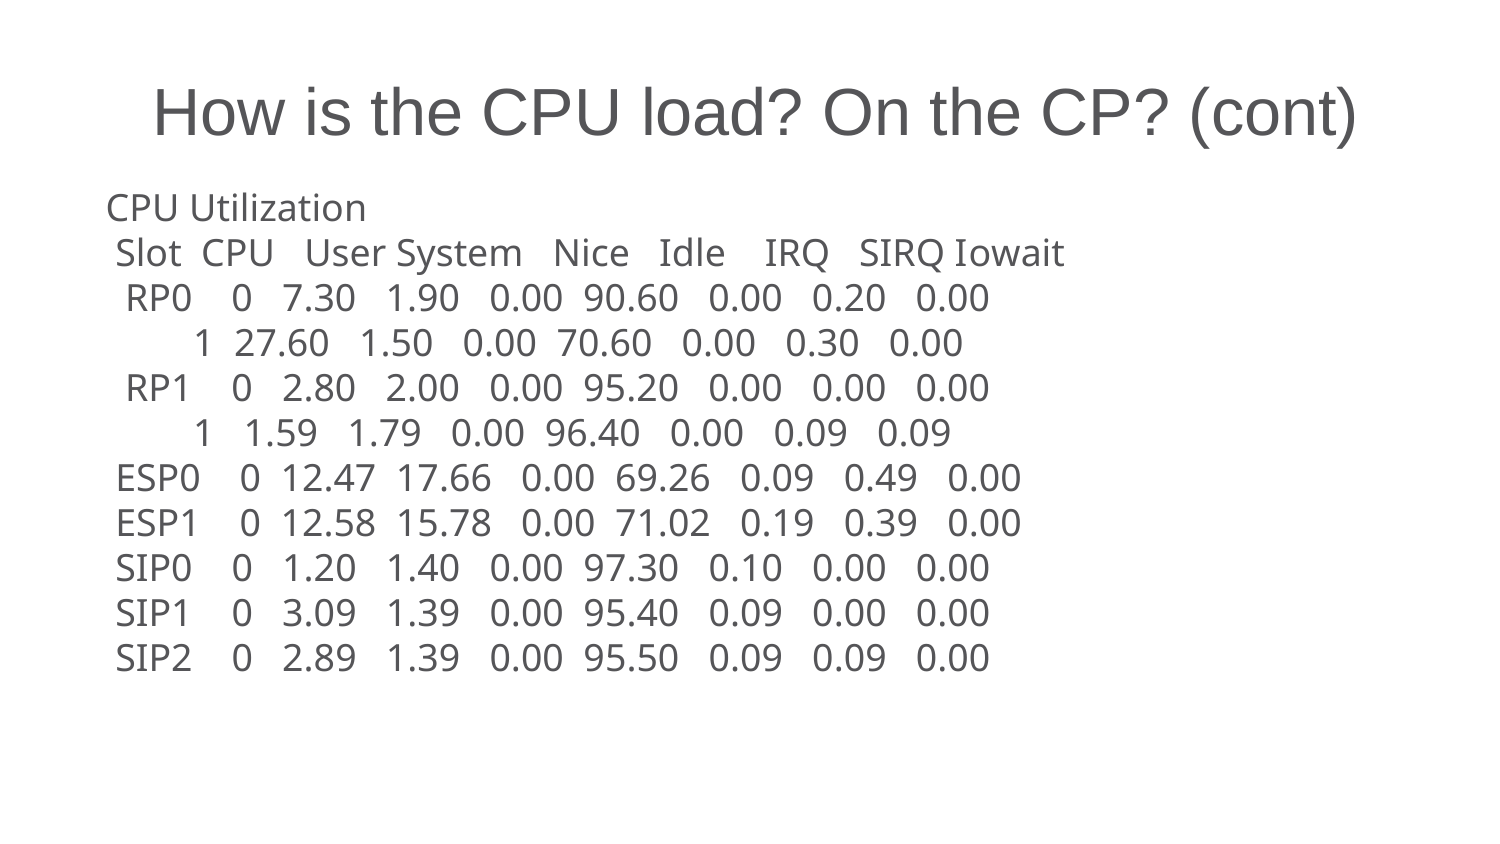

How is the CPU load? On the CP? (cont)
# CPU Utilization Slot CPU User System Nice Idle IRQ SIRQ Iowait RP0 0 7.30 1.90 0.00 90.60 0.00 0.20 0.00 1 27.60 1.50 0.00 70.60 0.00 0.30 0.00 RP1 0 2.80 2.00 0.00 95.20 0.00 0.00 0.00 1 1.59 1.79 0.00 96.40 0.00 0.09 0.09 ESP0 0 12.47 17.66 0.00 69.26 0.09 0.49 0.00 ESP1 0 12.58 15.78 0.00 71.02 0.19 0.39 0.00 SIP0 0 1.20 1.40 0.00 97.30 0.10 0.00 0.00 SIP1 0 3.09 1.39 0.00 95.40 0.09 0.00 0.00 SIP2 0 2.89 1.39 0.00 95.50 0.09 0.09 0.00